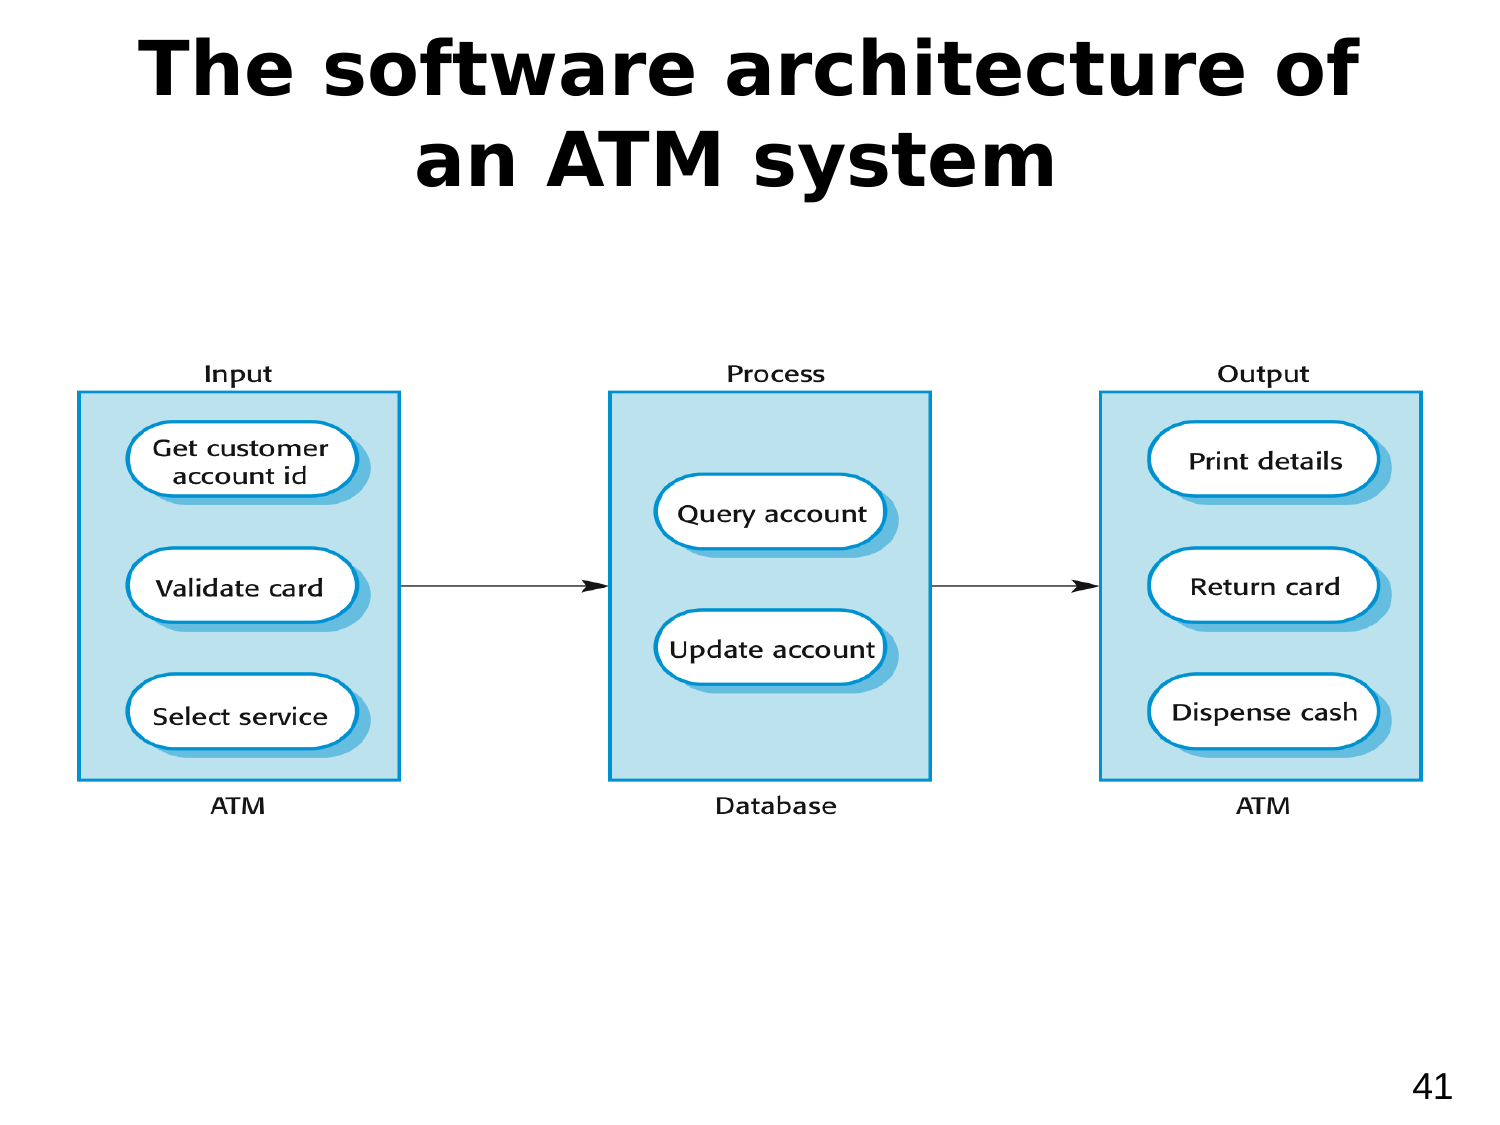

# The software architecture of an ATM system